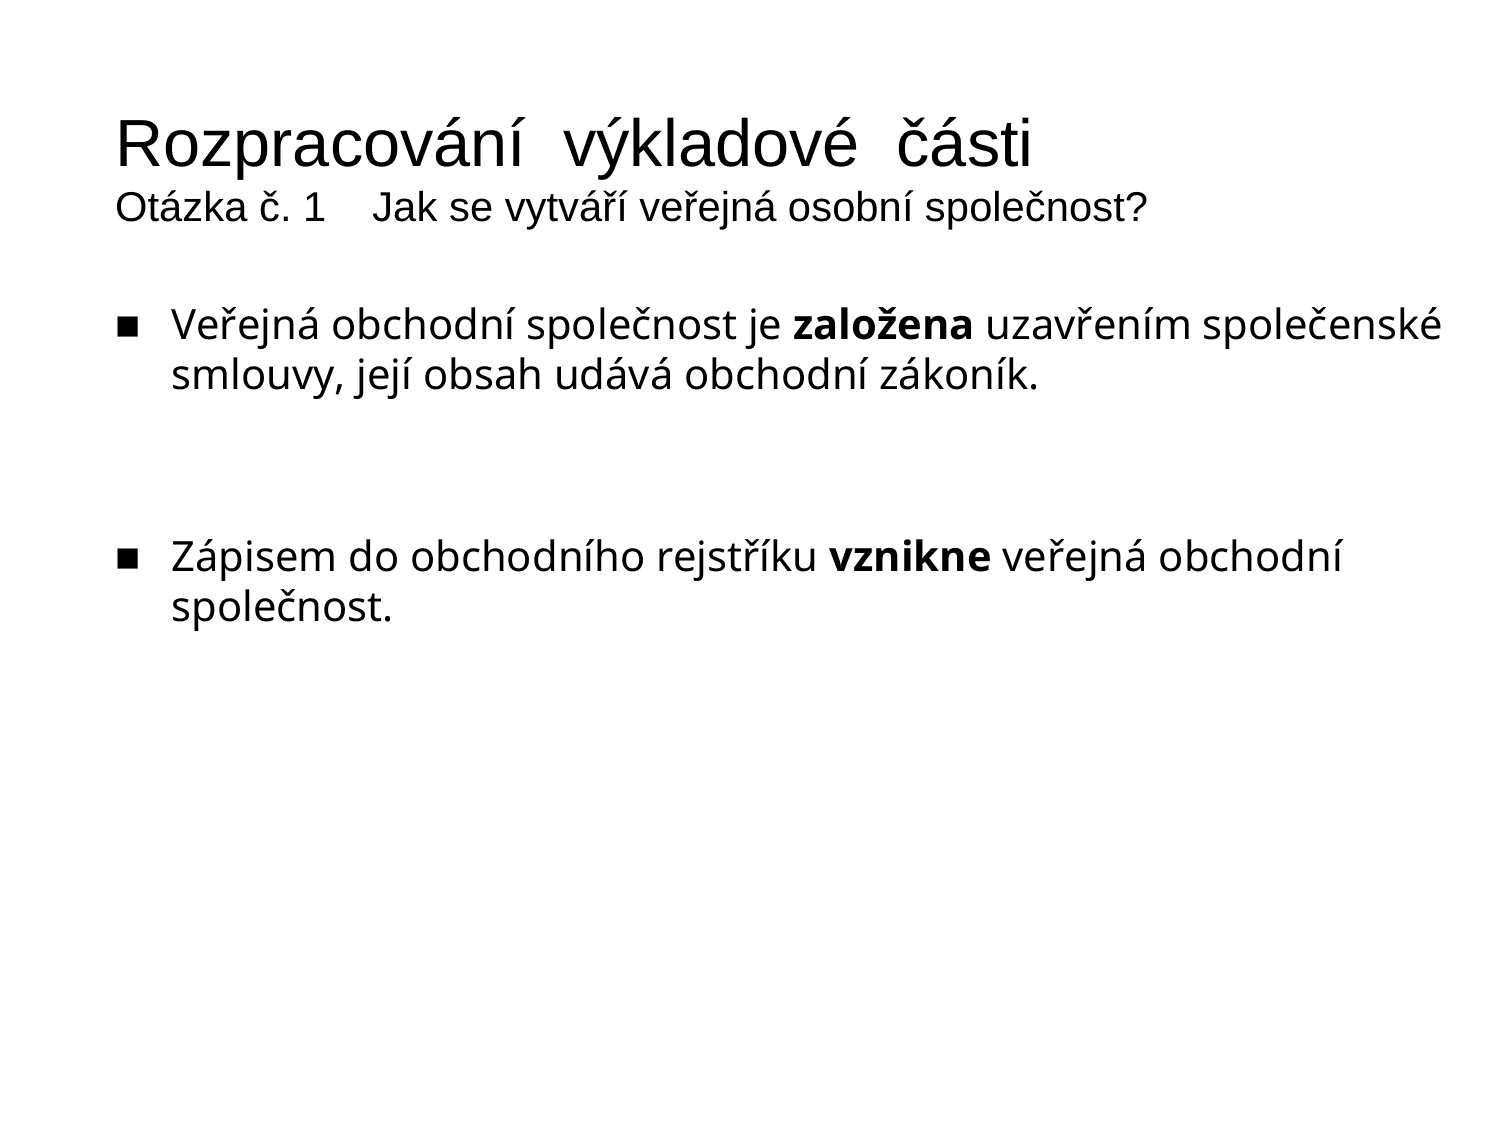

# Rozpracování výkladové části Otázka č. 1 Jak se vytváří veřejná osobní společnost?
■	Veřejná obchodní společnost je založena uzavřením společenské smlouvy, její obsah udává obchodní zákoník.
■	Zápisem do obchodního rejstříku vznikne veřejná obchodní společnost.